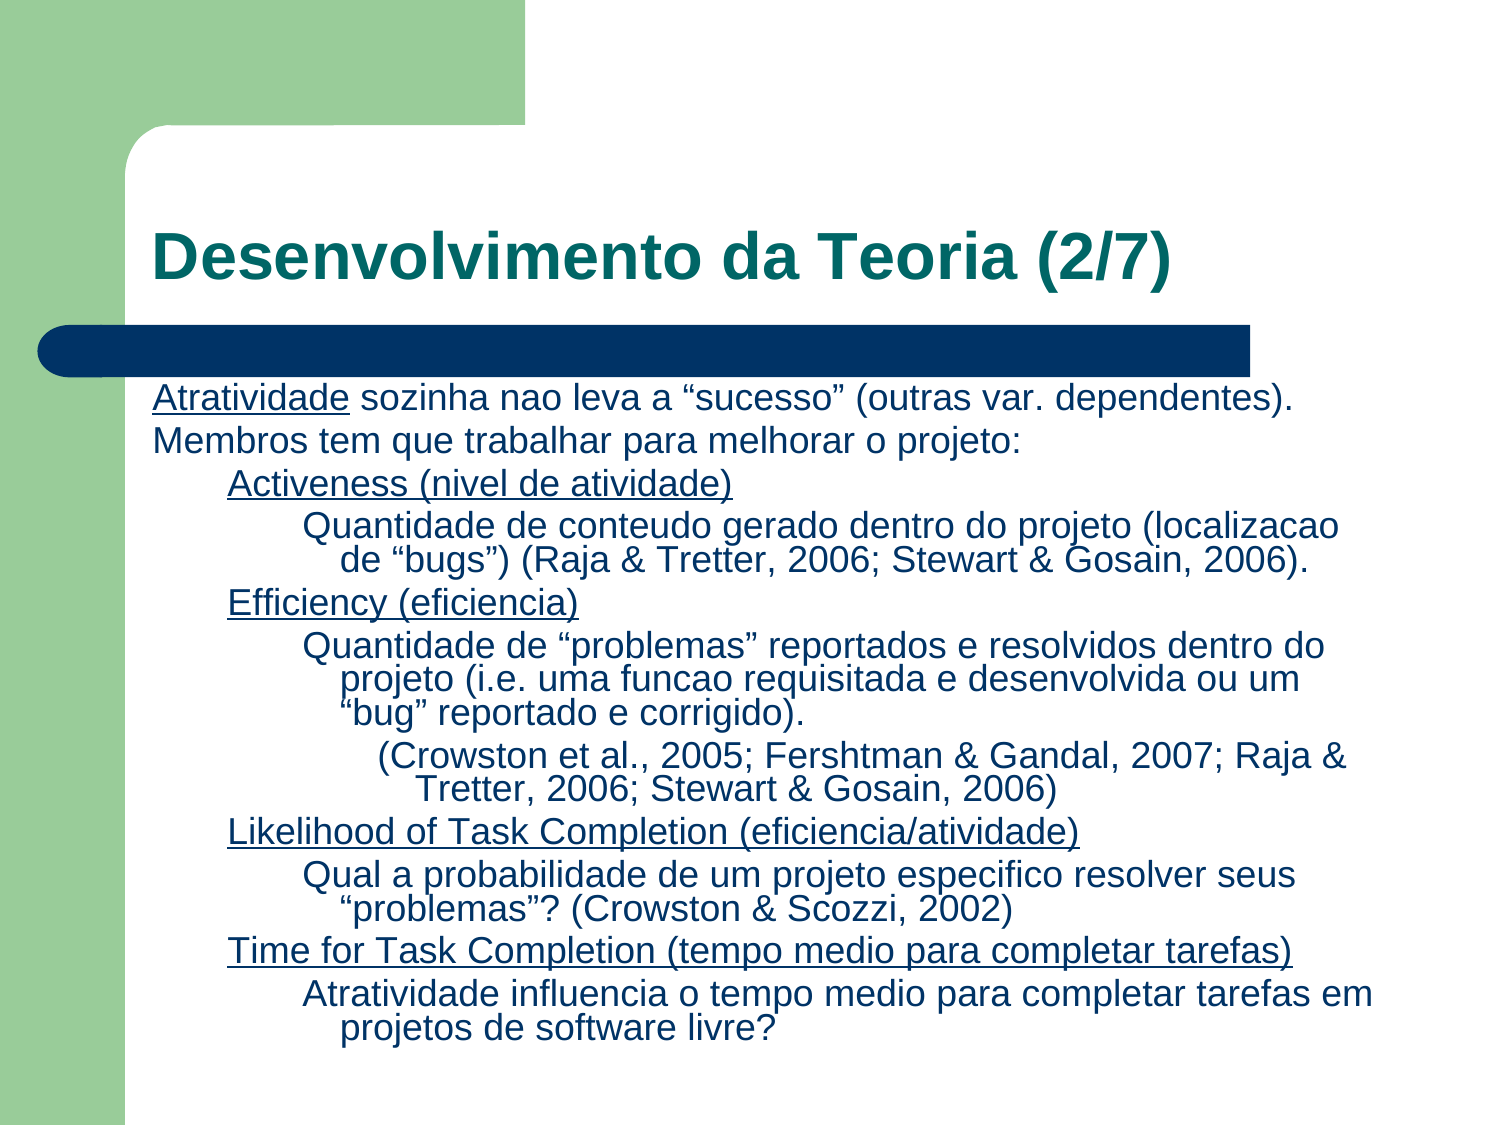

# Desenvolvimento da Teoria (2/7)
Atratividade sozinha nao leva a “sucesso” (outras var. dependentes).
Membros tem que trabalhar para melhorar o projeto:
Activeness (nivel de atividade)
Quantidade de conteudo gerado dentro do projeto (localizacao de “bugs”) (Raja & Tretter, 2006; Stewart & Gosain, 2006).
Efficiency (eficiencia)
Quantidade de “problemas” reportados e resolvidos dentro do projeto (i.e. uma funcao requisitada e desenvolvida ou um “bug” reportado e corrigido).
(Crowston et al., 2005; Fershtman & Gandal, 2007; Raja & Tretter, 2006; Stewart & Gosain, 2006)
Likelihood of Task Completion (eficiencia/atividade)
Qual a probabilidade de um projeto especifico resolver seus “problemas”? (Crowston & Scozzi, 2002)
Time for Task Completion (tempo medio para completar tarefas)
Atratividade influencia o tempo medio para completar tarefas em projetos de software livre?